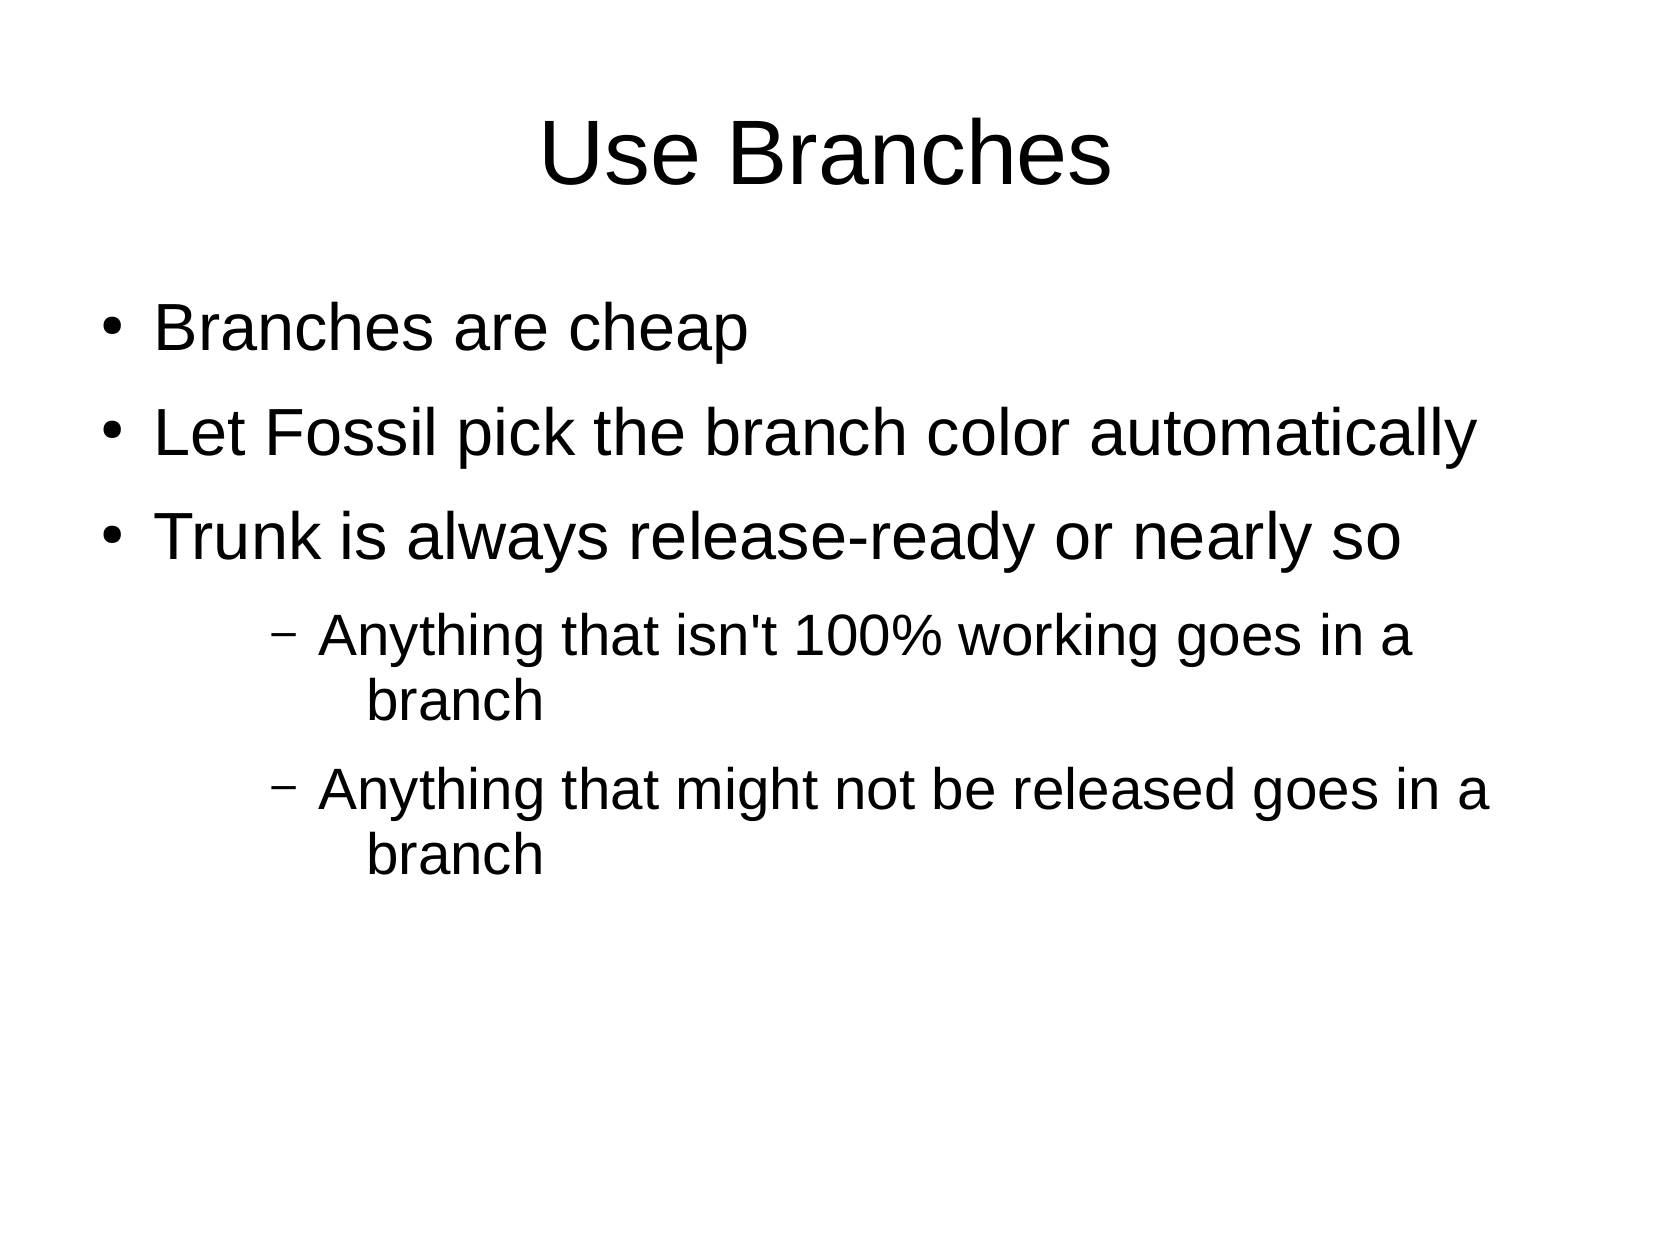

# Use Branches
Branches are cheap
Let Fossil pick the branch color automatically
Trunk is always release-ready or nearly so
Anything that isn't 100% working goes in a branch
Anything that might not be released goes in a branch